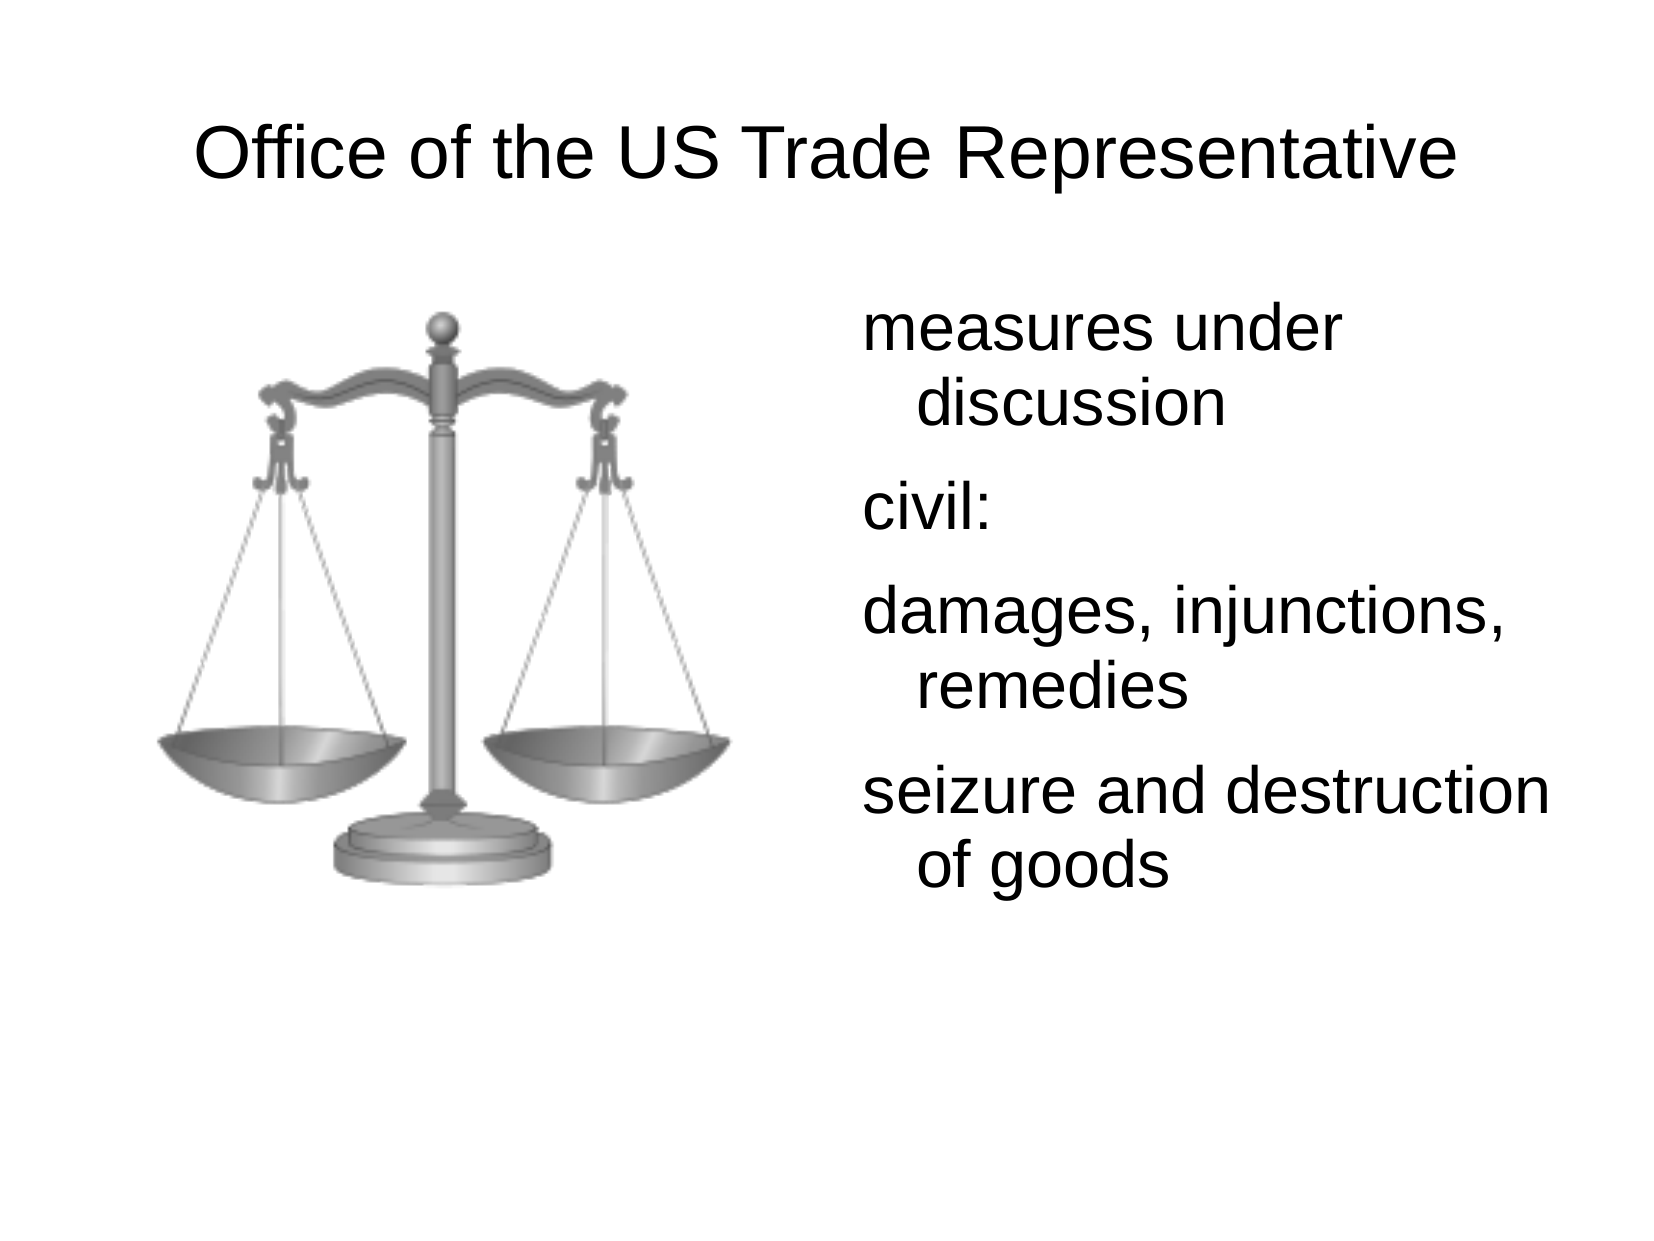

# Office of the US Trade Representative
measures under discussion
civil:
damages, injunctions, remedies
seizure and destruction of goods